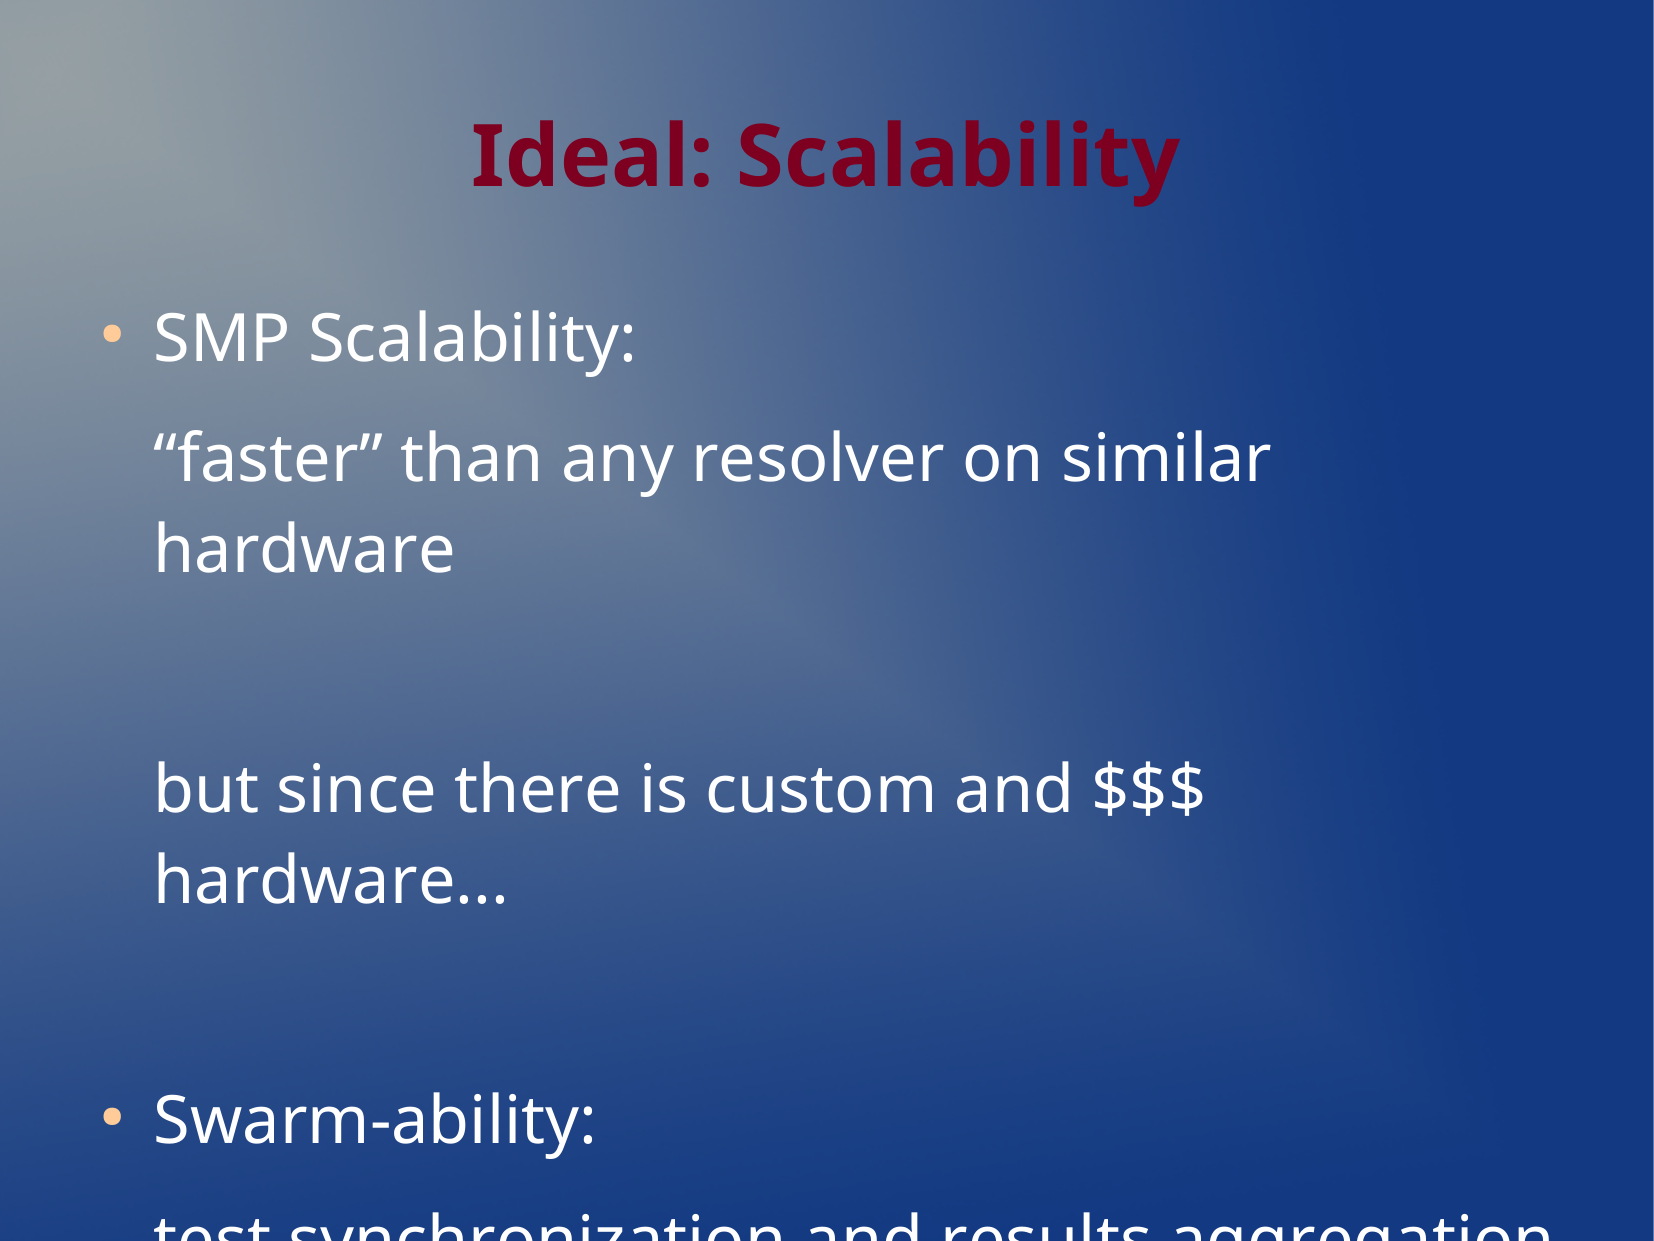

# Ideal: Scalability
SMP Scalability:
“faster” than any resolver on similar hardware
but since there is custom and $$$ hardware...
Swarm-ability:
test synchronization and results aggregation
 across off-the-shelf and/or cheaper drones